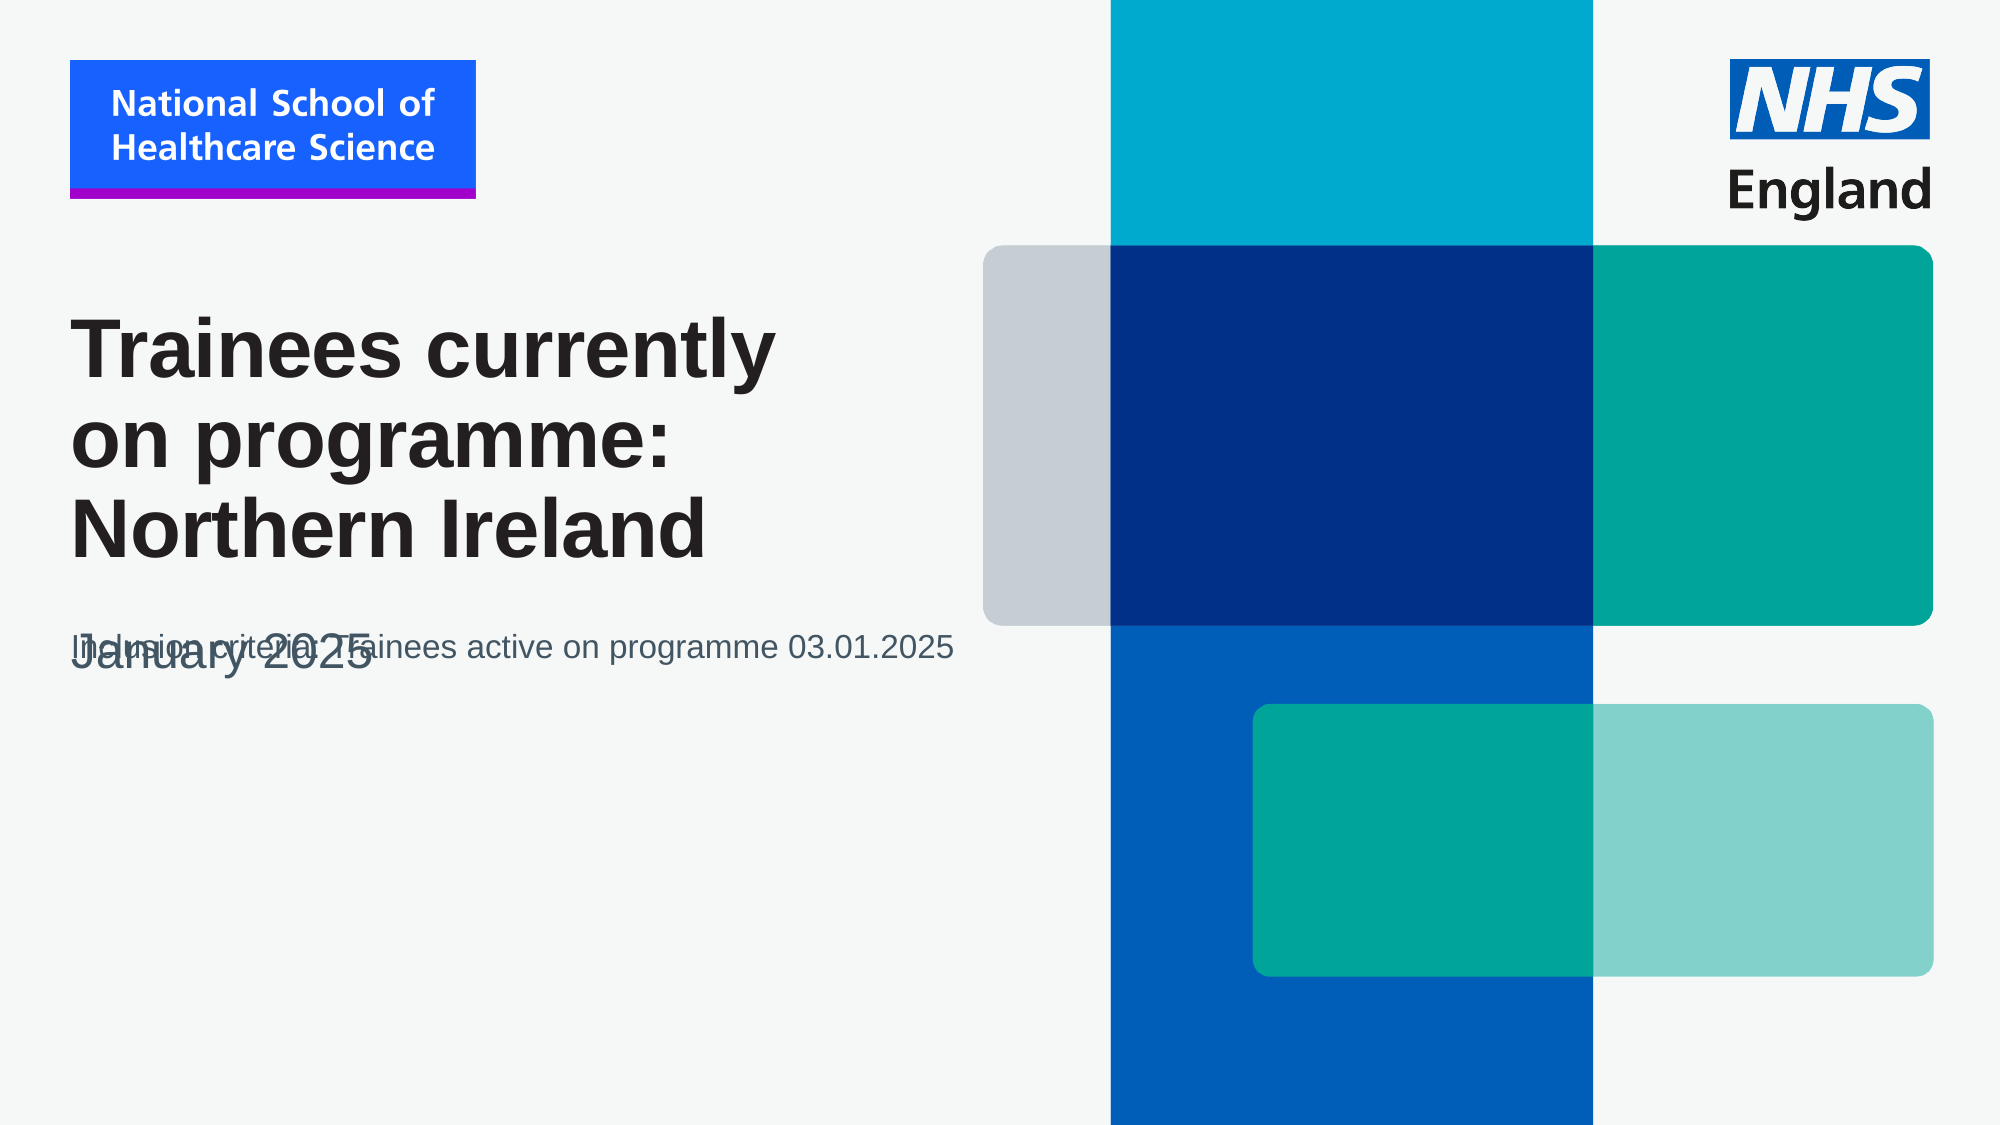

Trainees currently
on programme:
Northern Ireland
# January 2025
Inclusion criteria: Trainees active on programme 03.01.2025